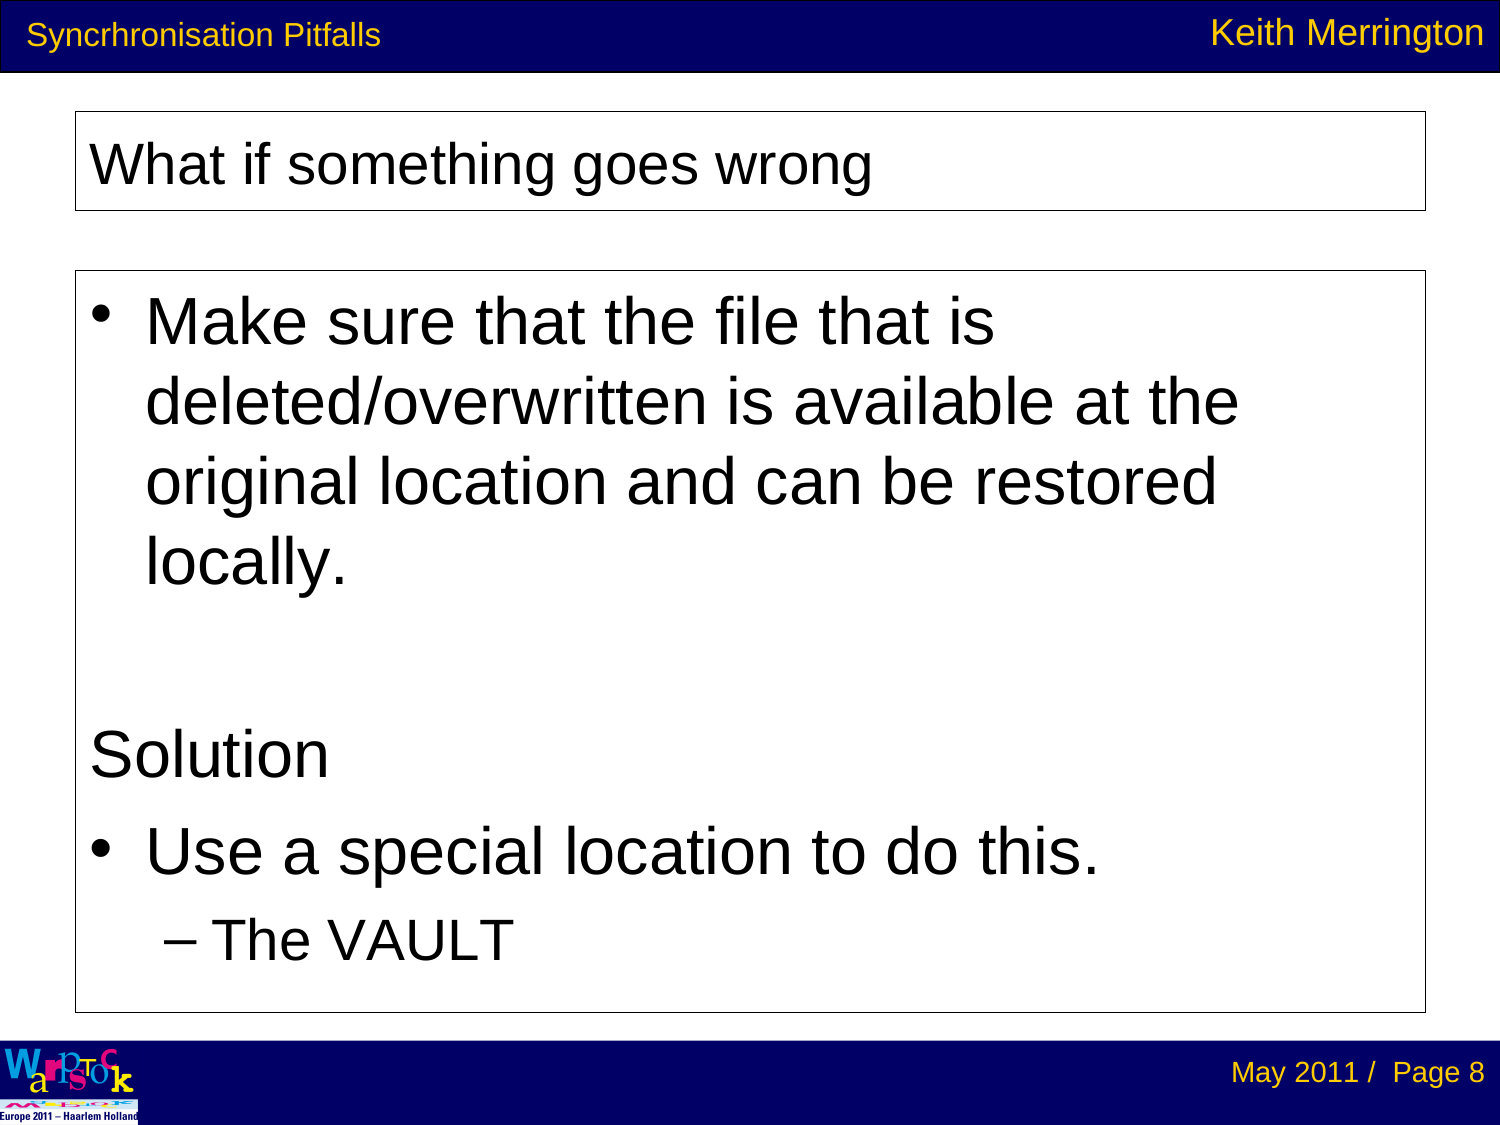

# What if something goes wrong
Make sure that the file that is deleted/overwritten is available at the original location and can be restored locally.
Solution
Use a special location to do this.
The VAULT